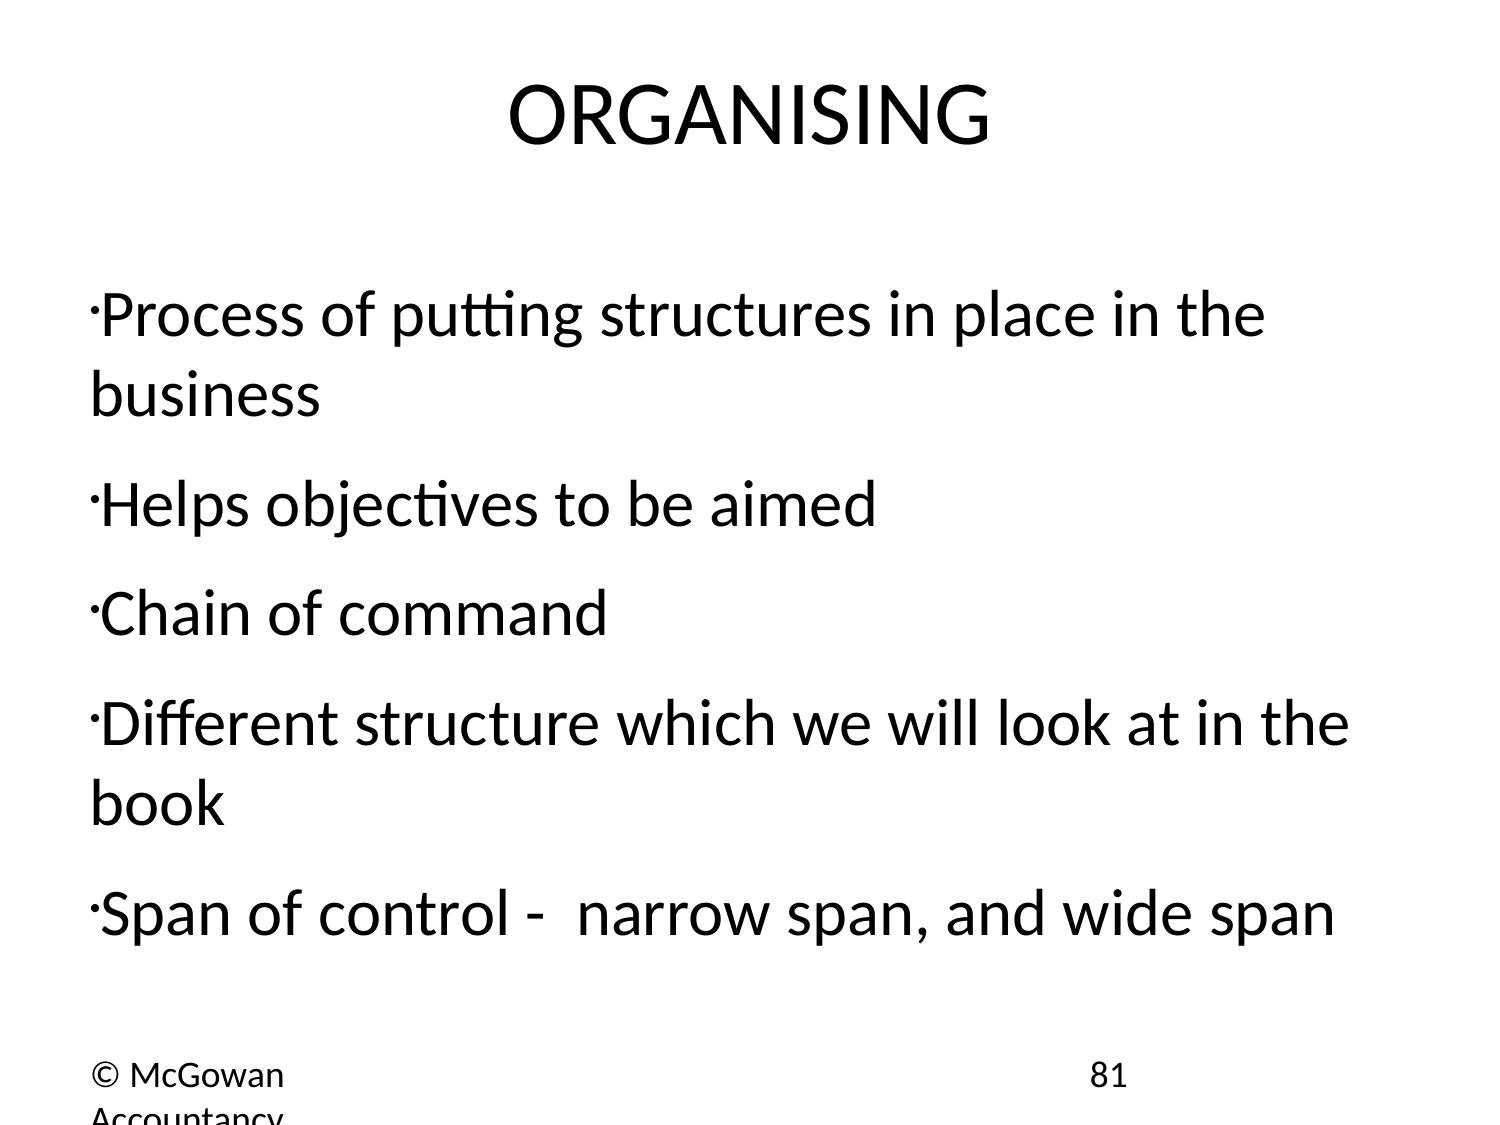

# ORGANISING
Process of putting structures in place in the business
Helps objectives to be aimed
Chain of command
Different structure which we will look at in the book
Span of control - narrow span, and wide span
© McGowan Accountancy Services
81